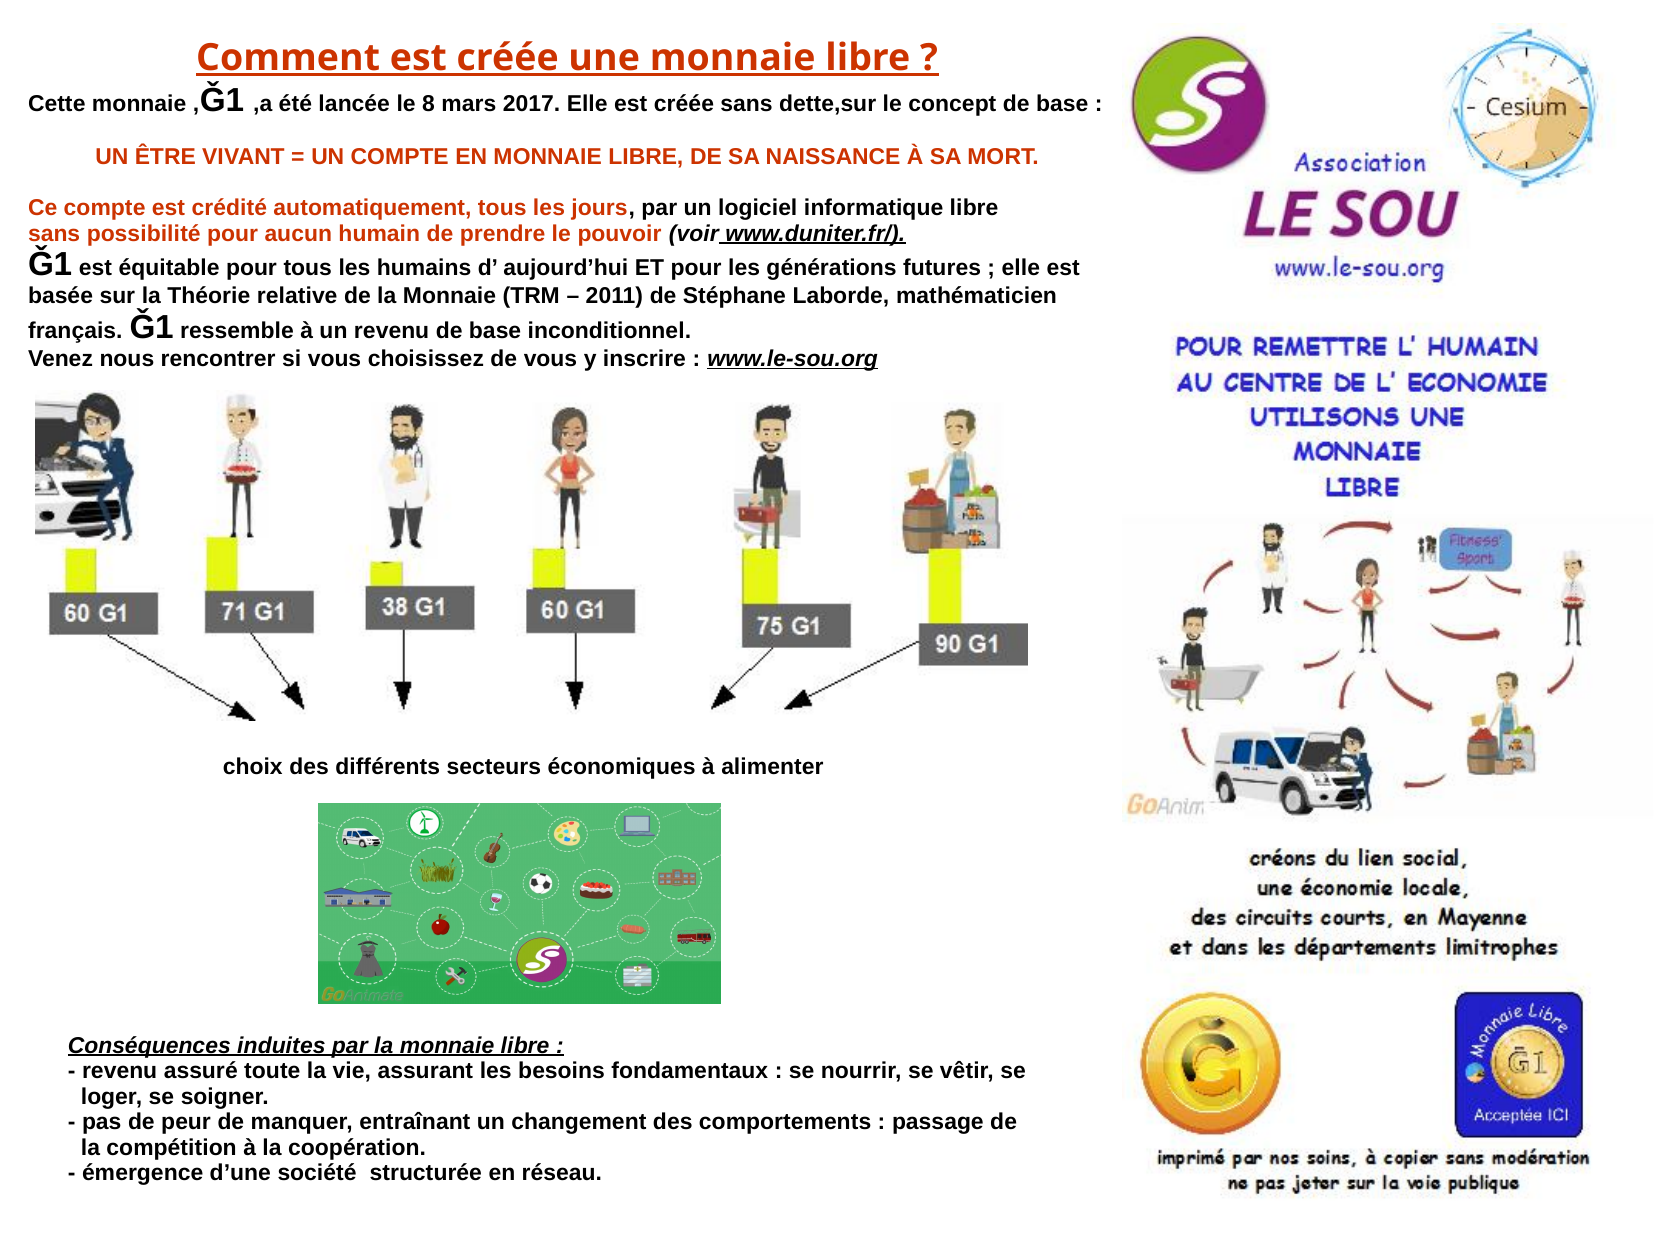

Comment est créée une monnaie libre ?
Cette monnaie ,Ǧ1 ,a été lancée le 8 mars 2017. Elle est créée sans dette,sur le concept de base :
UN ÊTRE VIVANT = UN COMPTE EN MONNAIE LIBRE, DE SA NAISSANCE À SA MORT.
Ce compte est crédité automatiquement, tous les jours, par un logiciel informatique libre
sans possibilité pour aucun humain de prendre le pouvoir (voir www.duniter.fr/).
Ǧ1 est équitable pour tous les humains d’ aujourd’hui ET pour les générations futures ; elle est
basée sur la Théorie relative de la Monnaie (TRM – 2011) de Stéphane Laborde, mathématicien
français. Ǧ1 ressemble à un revenu de base inconditionnel.
Venez nous rencontrer si vous choisissez de vous y inscrire : www.le-sou.org
 choix des différents secteurs économiques à alimenter
Conséquences induites par la monnaie libre :
- revenu assuré toute la vie, assurant les besoins fondamentaux : se nourrir, se vêtir, se
 loger, se soigner.
- pas de peur de manquer, entraînant un changement des comportements : passage de
 la compétition à la coopération.
- émergence d’une société structurée en réseau.